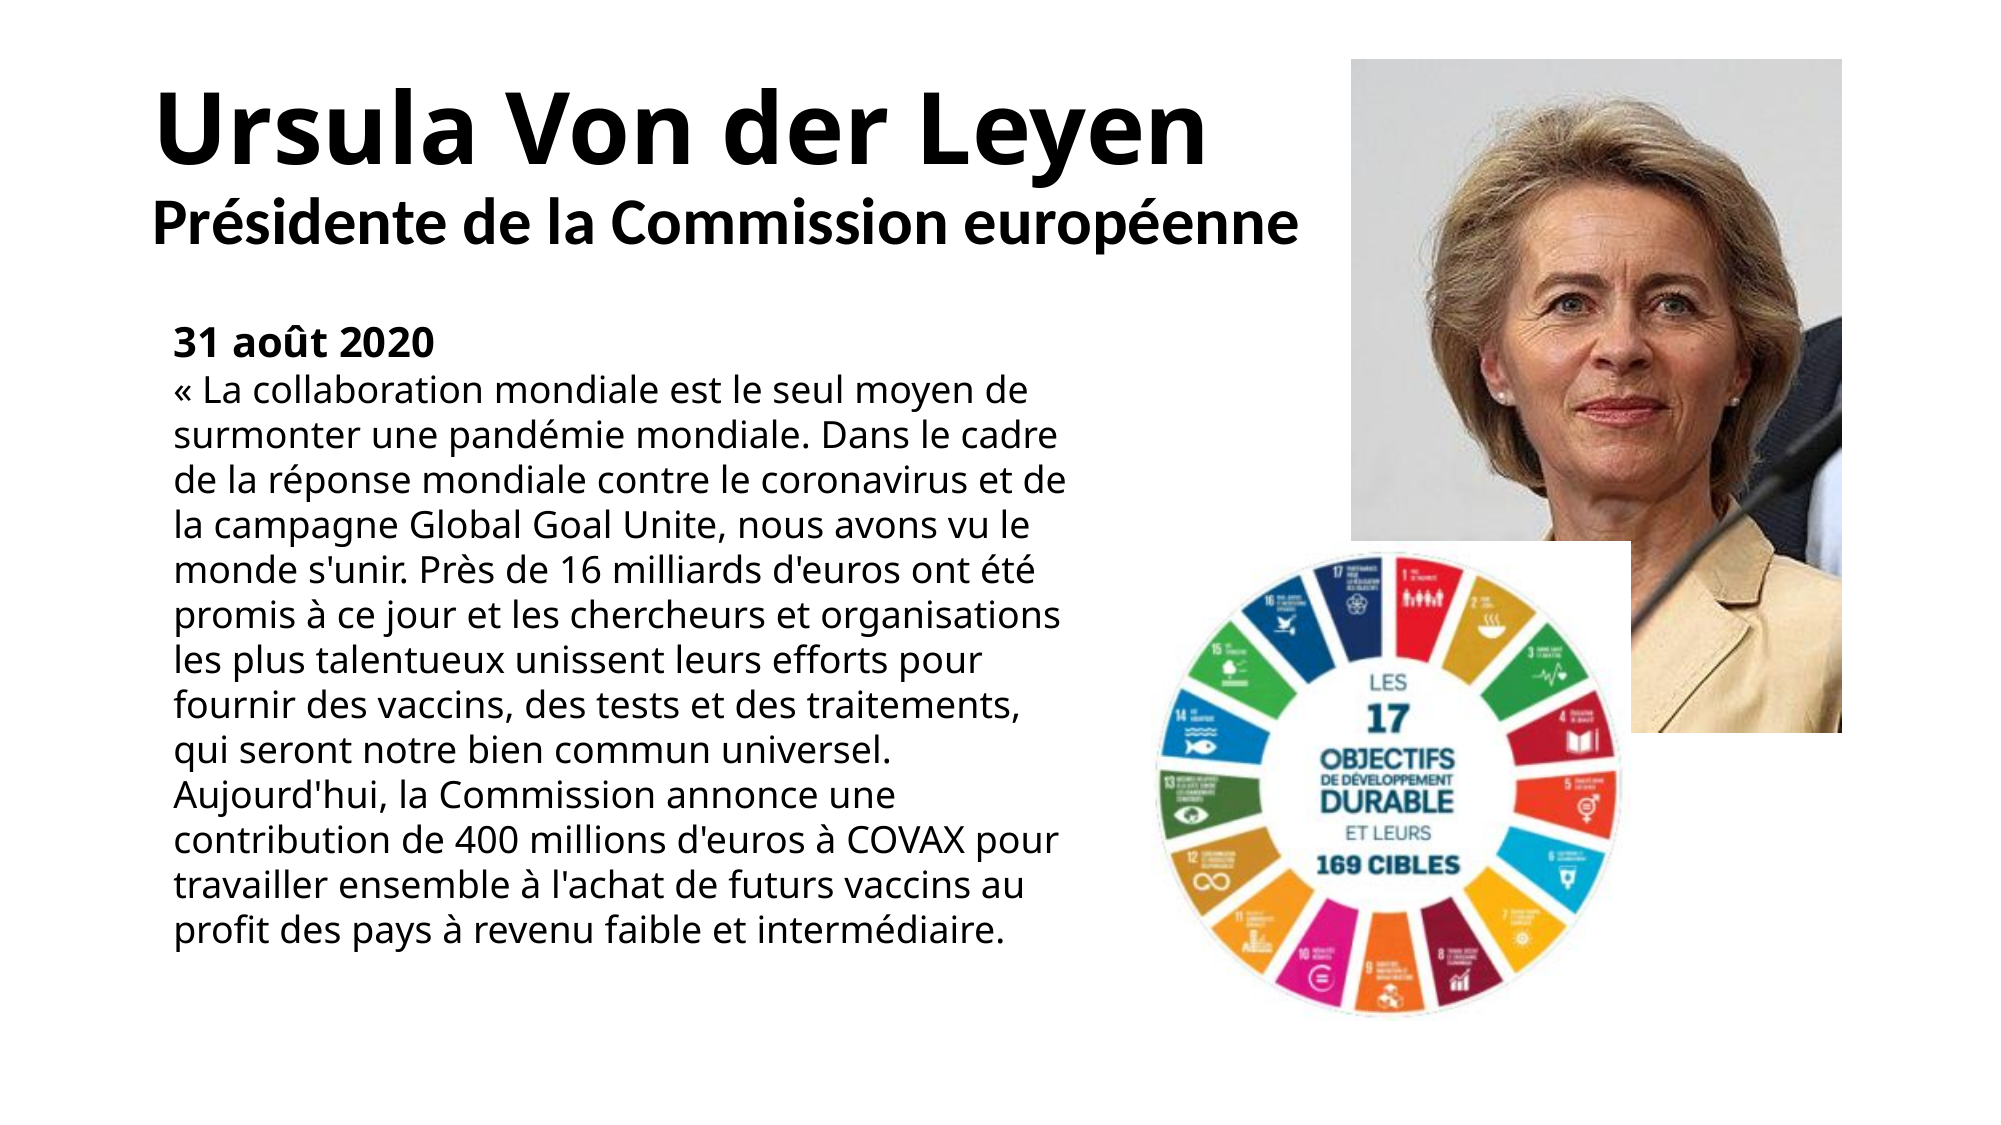

# Ursula Von der Leyen Présidente de la Commission européenne
31 août 2020
« La collaboration mondiale est le seul moyen de surmonter une pandémie mondiale. Dans le cadre de la réponse mondiale contre le coronavirus et de la campagne Global Goal Unite, nous avons vu le monde s'unir. Près de 16 milliards d'euros ont été promis à ce jour et les chercheurs et organisations les plus talentueux unissent leurs efforts pour fournir des vaccins, des tests et des traitements, qui seront notre bien commun universel. Aujourd'hui, la Commission annonce une contribution de 400 millions d'euros à COVAX pour travailler ensemble à l'achat de futurs vaccins au profit des pays à revenu faible et intermédiaire.